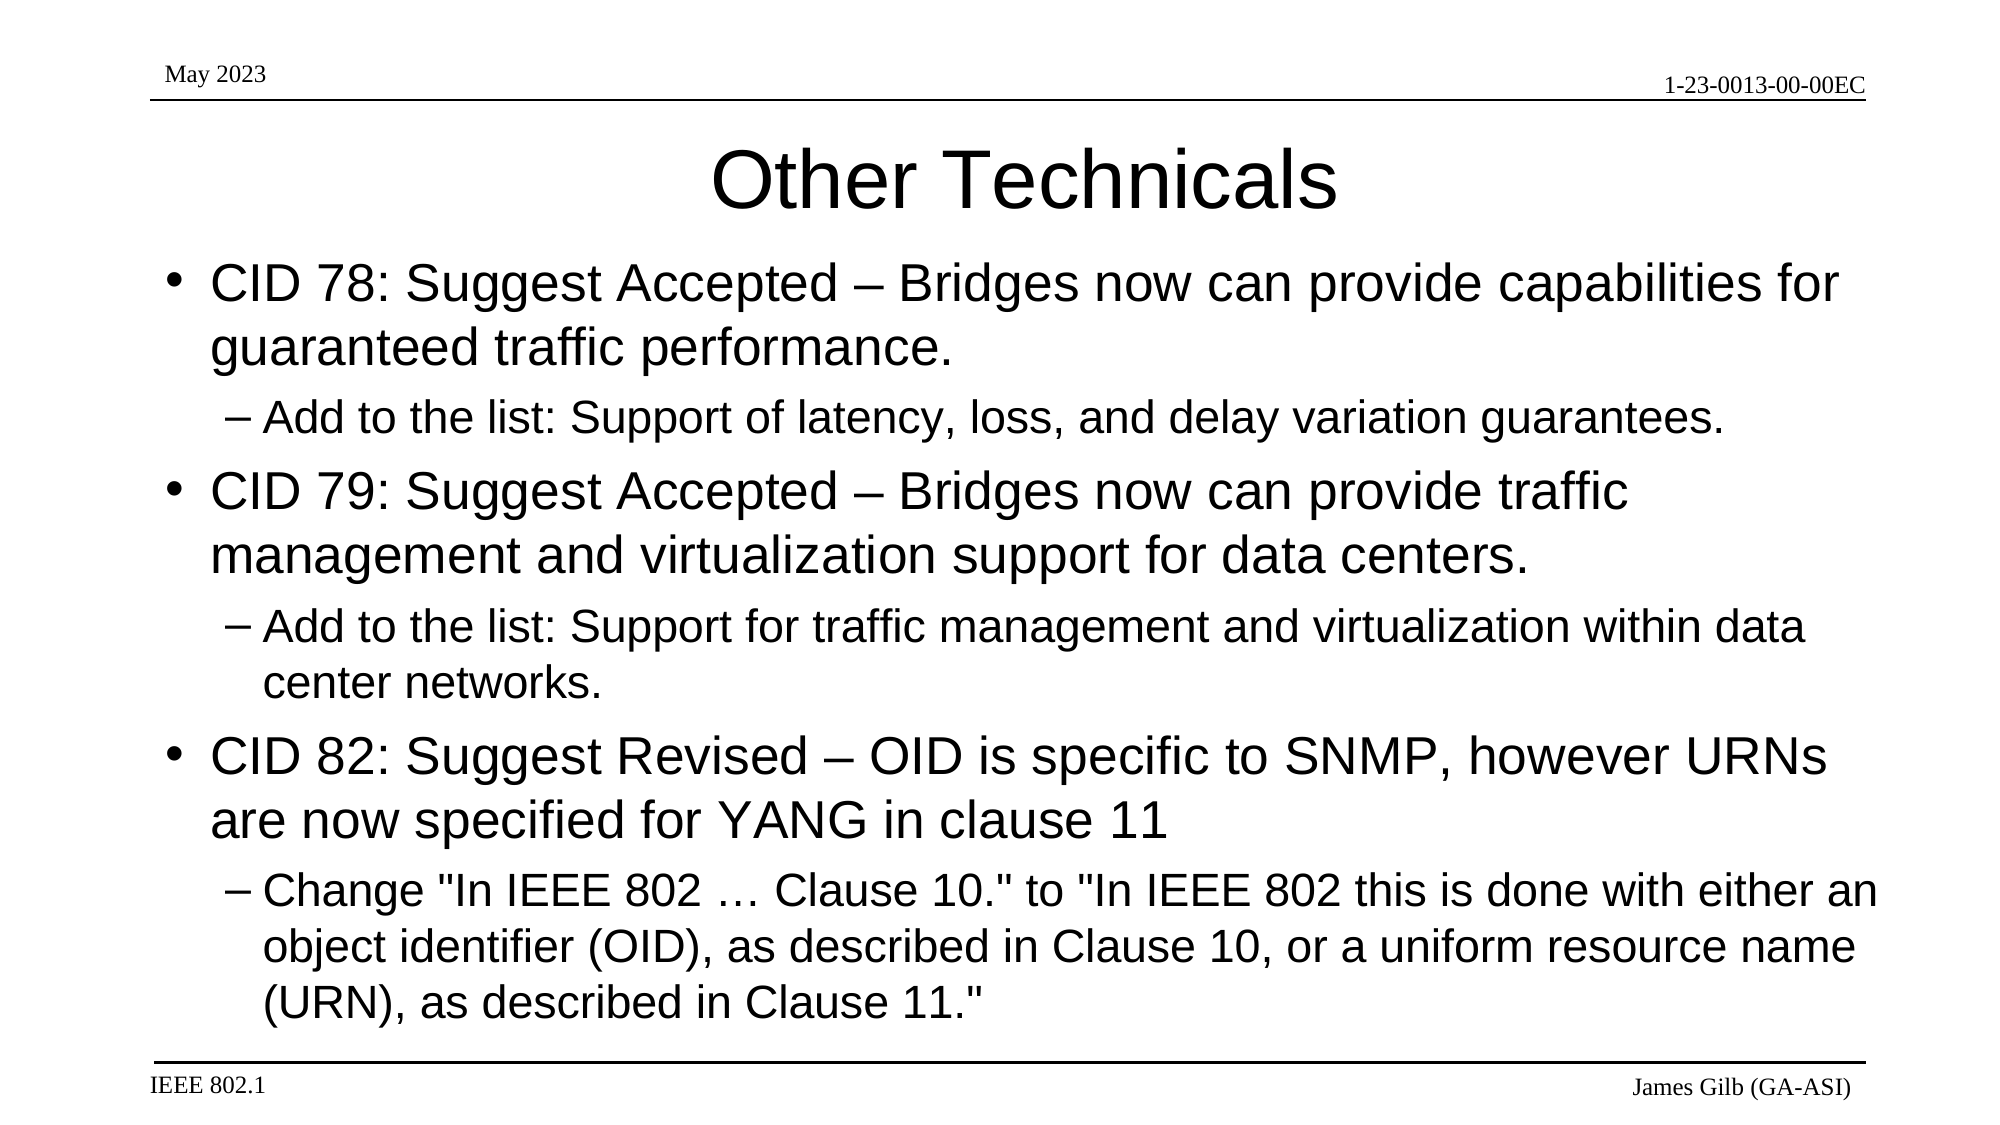

# Other Technicals
CID 78: Suggest Accepted – Bridges now can provide capabilities for guaranteed traffic performance.
Add to the list: Support of latency, loss, and delay variation guarantees.
CID 79: Suggest Accepted – Bridges now can provide traffic management and virtualization support for data centers.
Add to the list: Support for traffic management and virtualization within data center networks.
CID 82: Suggest Revised – OID is specific to SNMP, however URNs are now specified for YANG in clause 11
Change "In IEEE 802 … Clause 10." to "In IEEE 802 this is done with either an object identifier (OID), as described in Clause 10, or a uniform resource name (URN), as described in Clause 11."